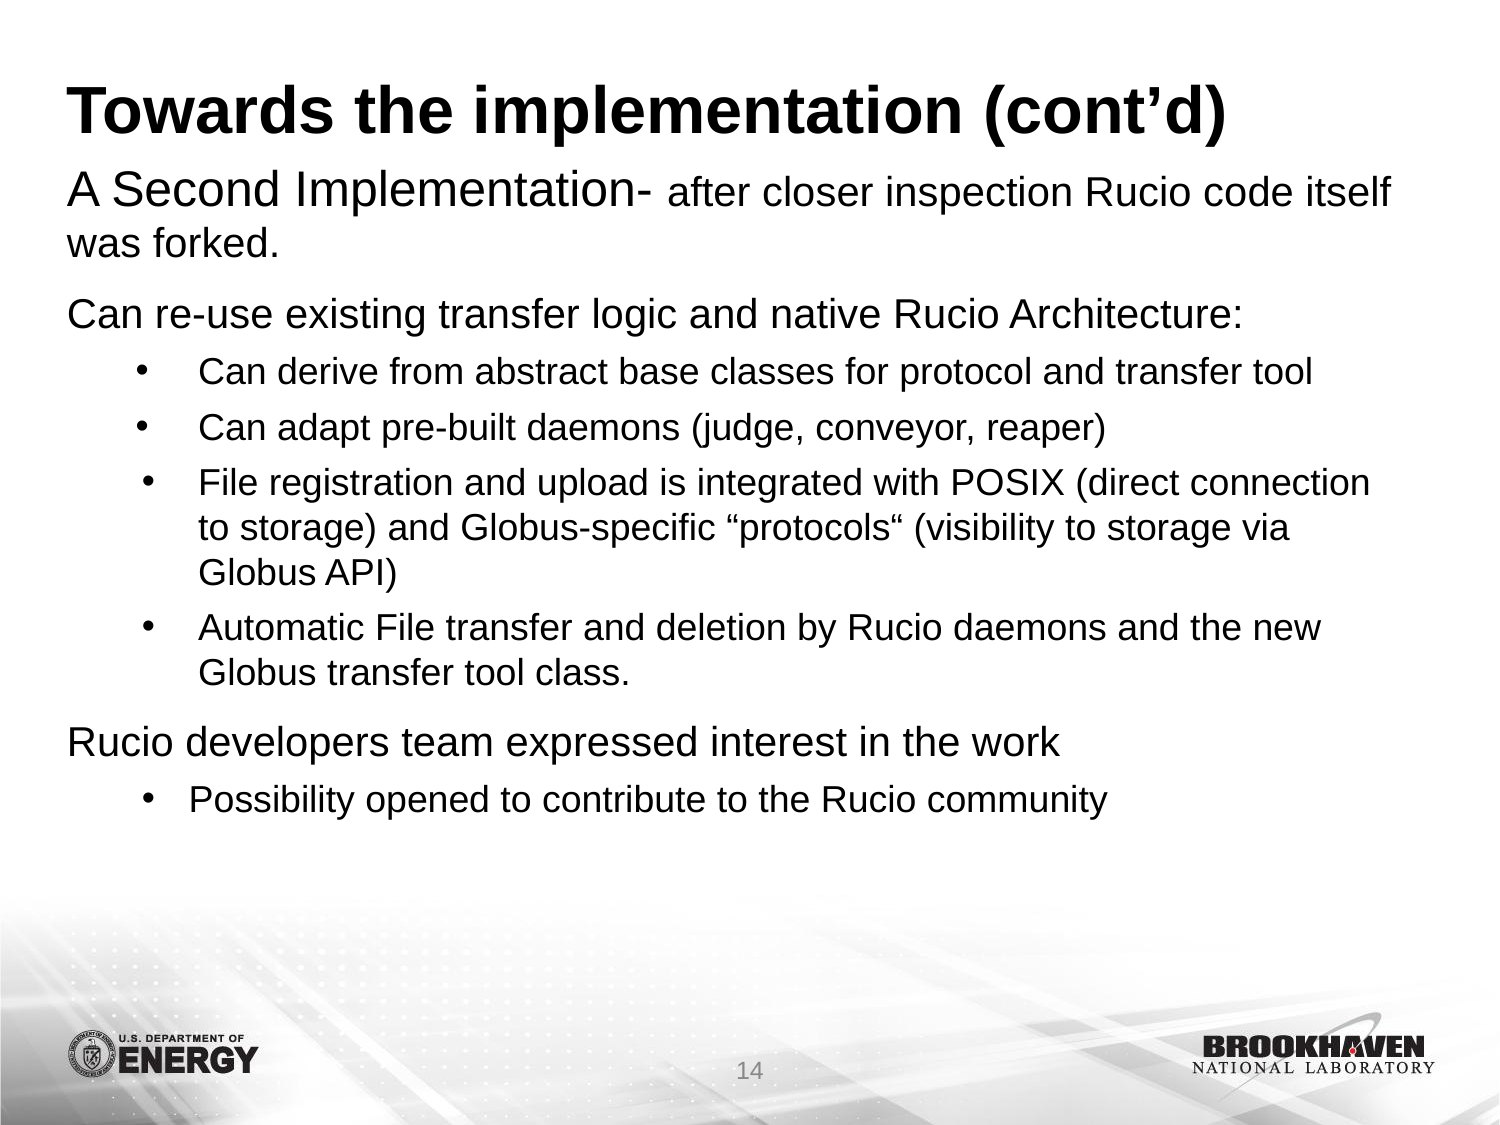

Towards the implementation (cont’d)
A Second Implementation- after closer inspection Rucio code itself was forked.
Can re-use existing transfer logic and native Rucio Architecture:
Can derive from abstract base classes for protocol and transfer tool
Can adapt pre-built daemons (judge, conveyor, reaper)
File registration and upload is integrated with POSIX (direct connection to storage) and Globus-specific “protocols“ (visibility to storage via Globus API)
Automatic File transfer and deletion by Rucio daemons and the new Globus transfer tool class.
Rucio developers team expressed interest in the work
Possibility opened to contribute to the Rucio community